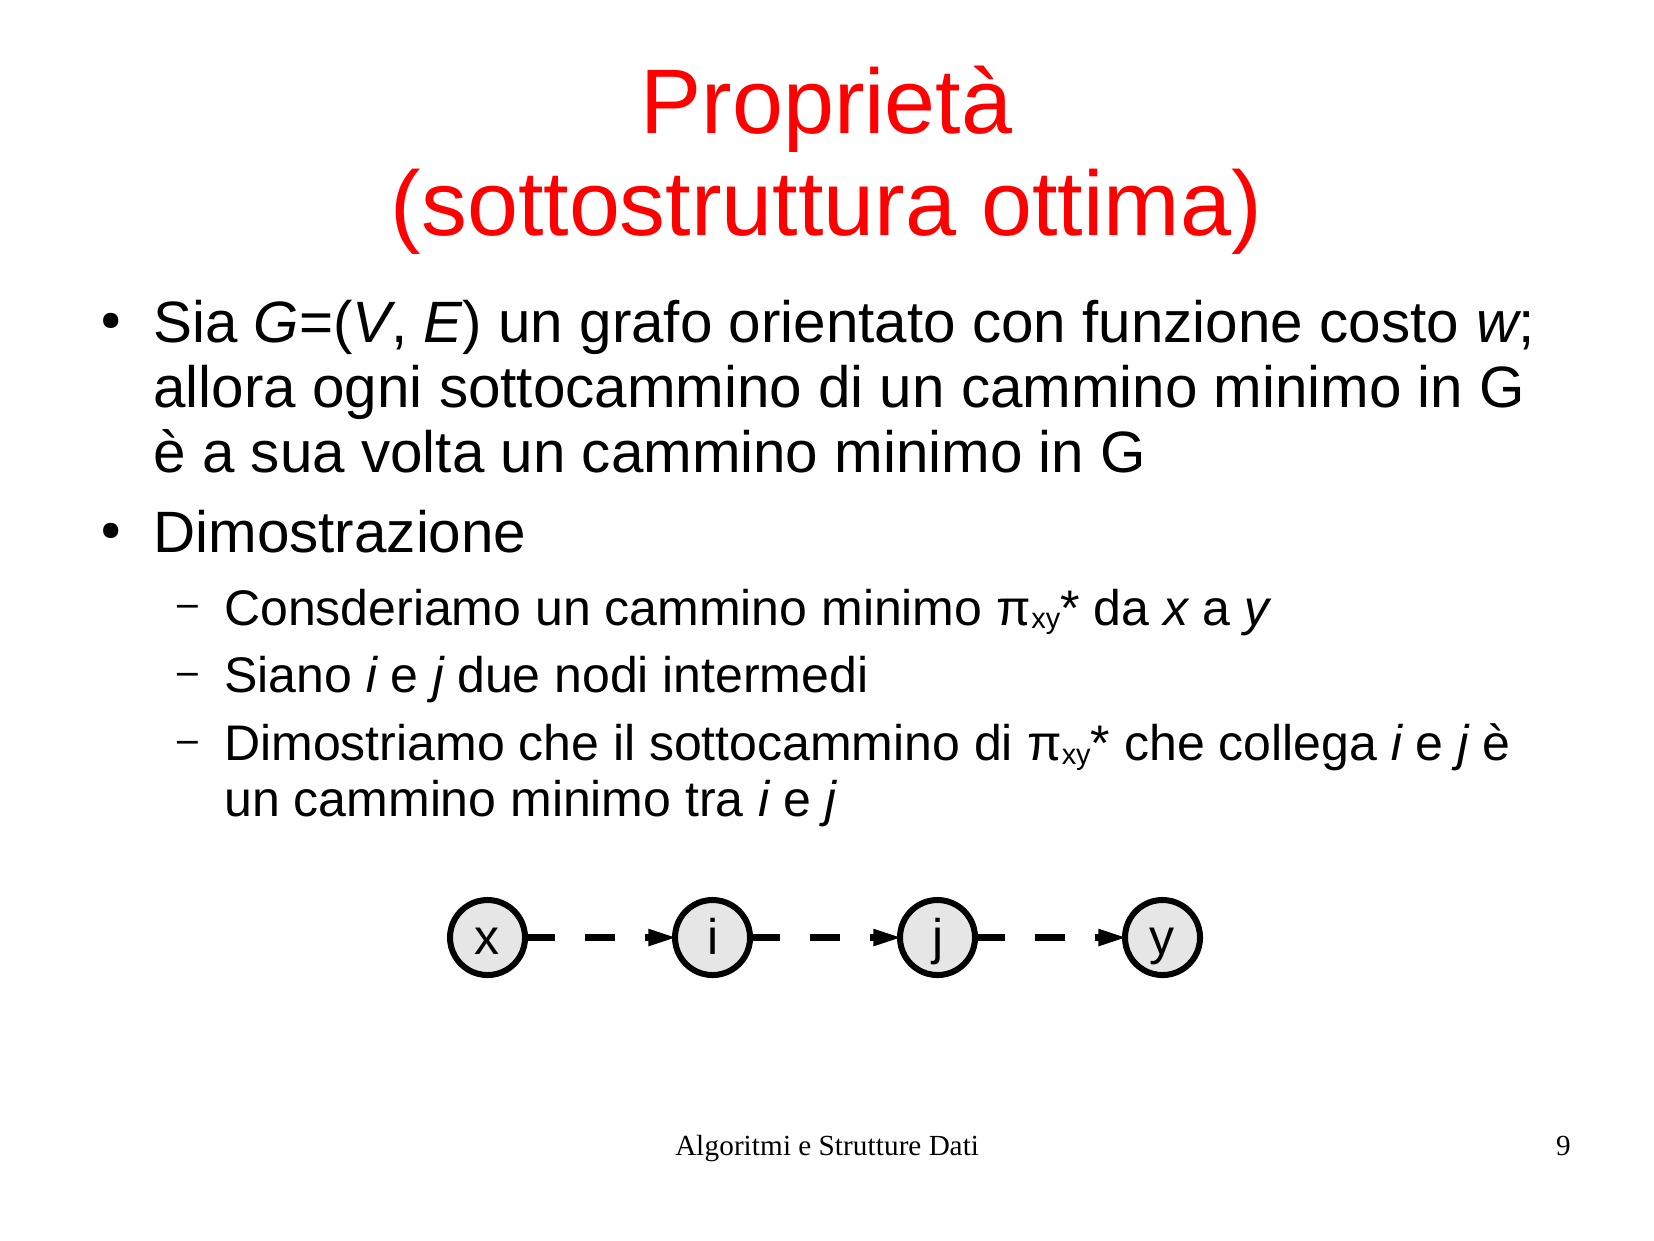

# Proprietà (sottostruttura ottima)
Sia G=(V, E) un grafo orientato con funzione costo w; allora ogni sottocammino di un cammino minimo in G è a sua volta un cammino minimo in G
Dimostrazione
Consderiamo un cammino minimo πxy* da x a y
Siano i e j due nodi intermedi
Dimostriamo che il sottocammino di πxy* che collega i e j è un cammino minimo tra i e j
x
i
j
y
Algoritmi e Strutture Dati
9